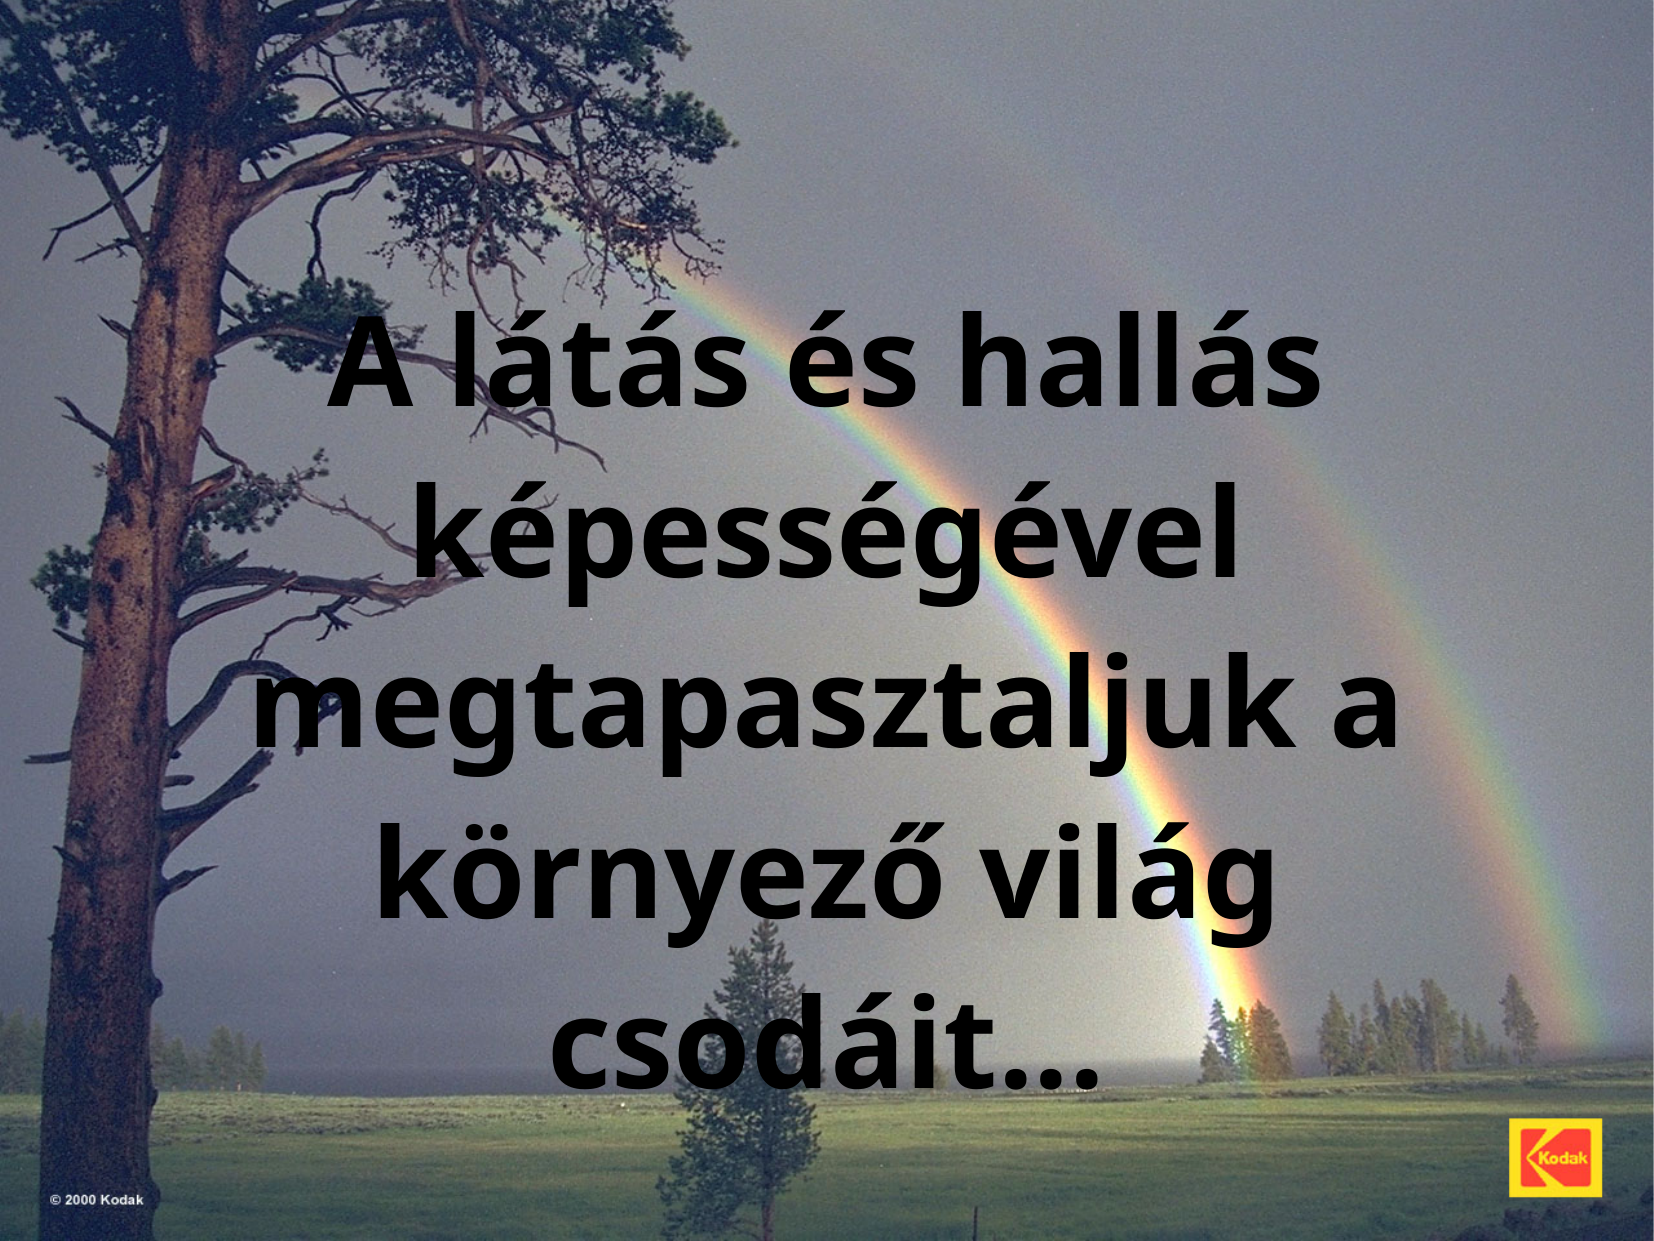

# A látás és hallás képességével megtapasztaljuk a környező világ csodáit...